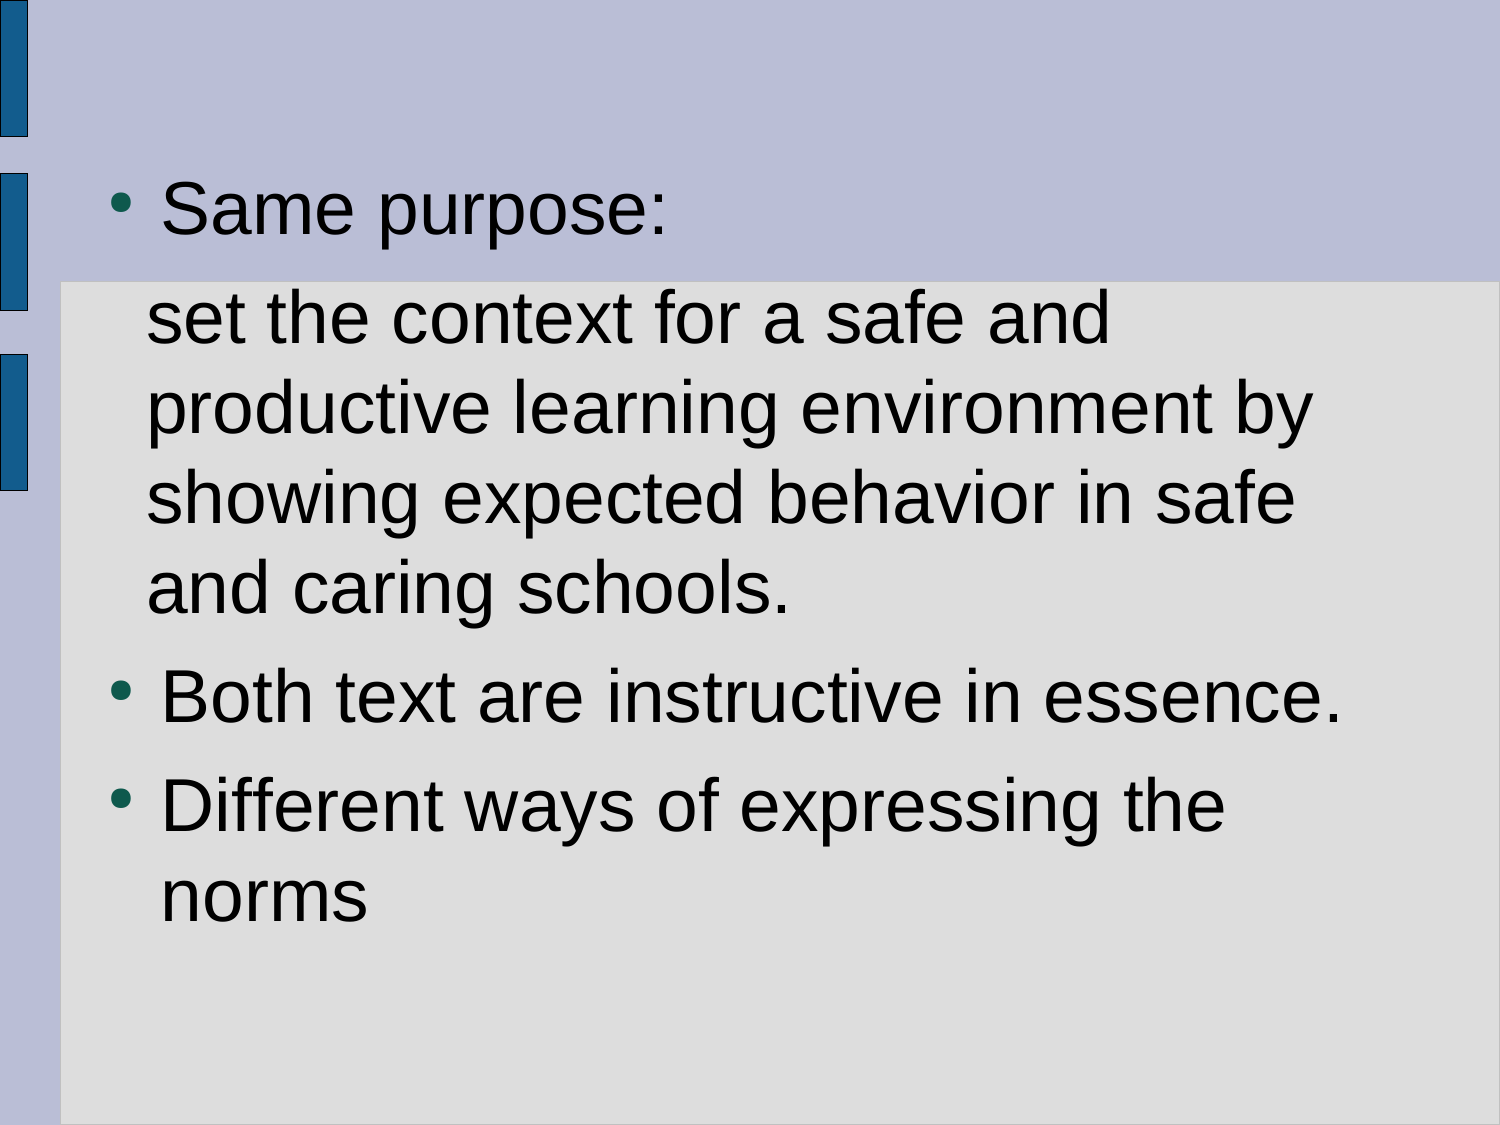

# Same purpose:
	set the context for a safe and productive learning environment by showing expected behavior in safe and caring schools.
Both text are instructive in essence.
Different ways of expressing the norms